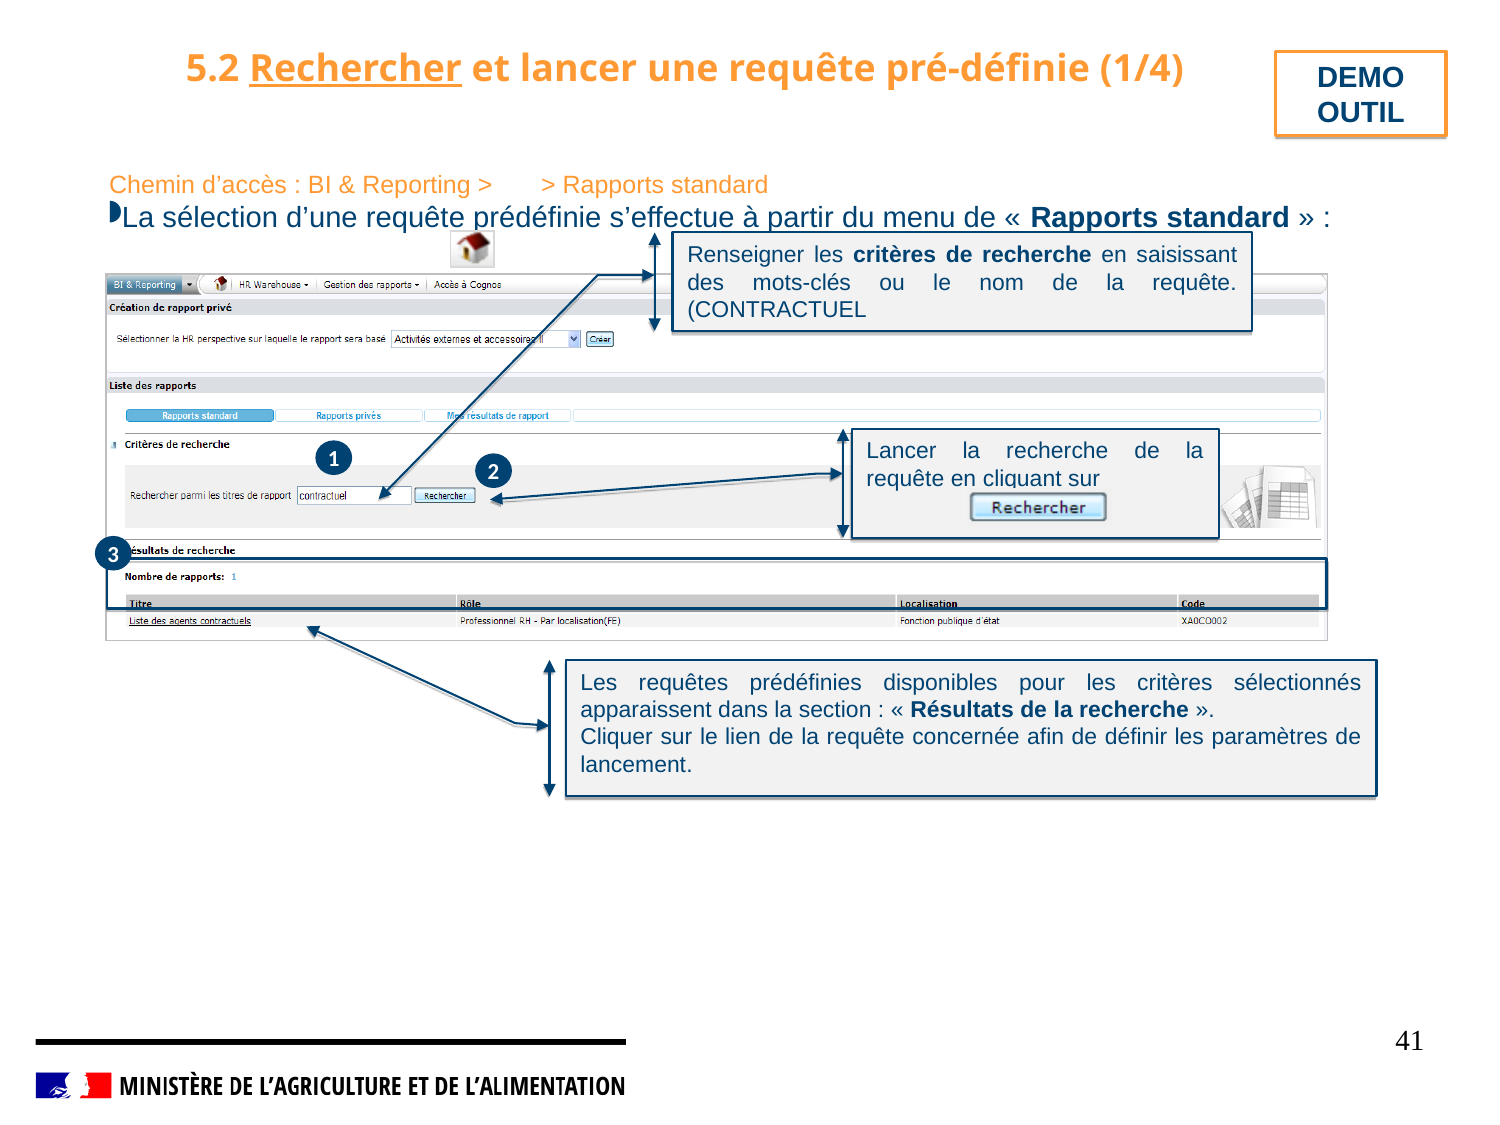

5.2 Rechercher et lancer une requête pré-définie (1/4)
DEMO OUTIL
Chemin d’accès : BI & Reporting > > Rapports standard
La sélection d’une requête prédéfinie s’effectue à partir du menu de « Rapports standard » :
Un message apparaît quand la sélection débouche sur une recherche infructueuse : « Aucun rapport disponible, veuillez préciser un critère de recherche ».
Renseigner les critères de recherche en saisissant des mots-clés ou le nom de la requête. (CONTRACTUEL
Lancer la recherche de la requête en cliquant sur
 .
1
2
3
Les requêtes prédéfinies disponibles pour les critères sélectionnés apparaissent dans la section : « Résultats de la recherche ».
Cliquer sur le lien de la requête concernée afin de définir les paramètres de lancement.